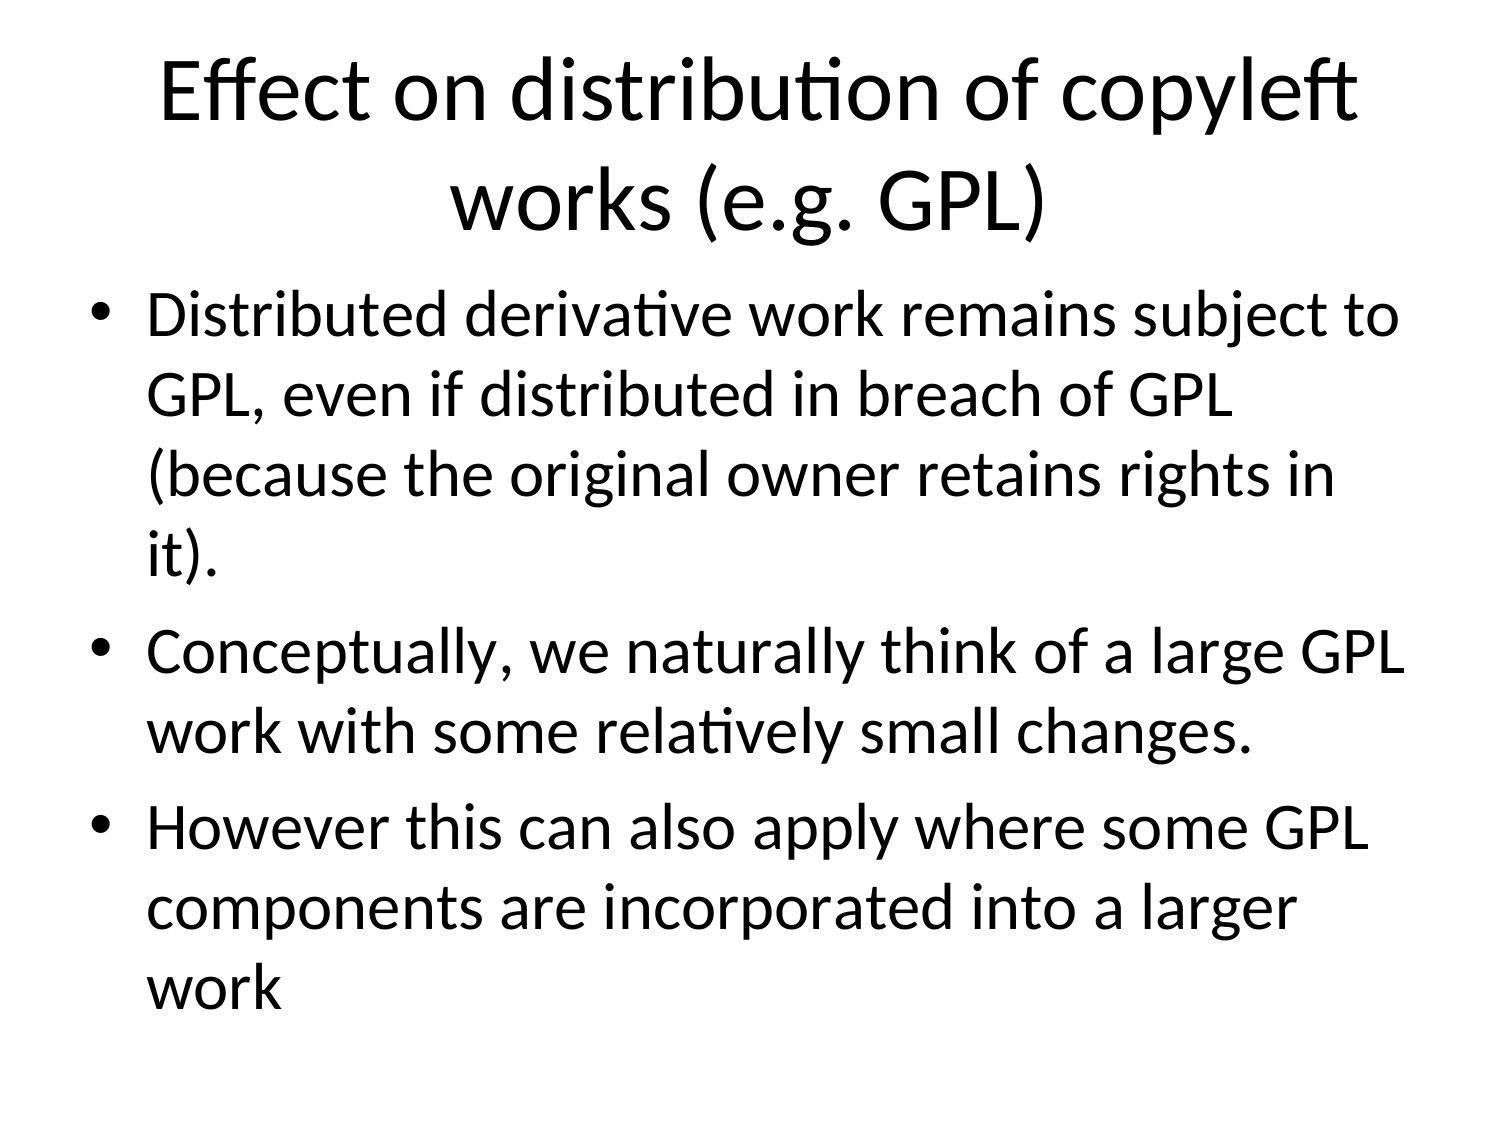

# Effect on distribution of copyleft works (e.g. GPL)
Distributed derivative work remains subject to GPL, even if distributed in breach of GPL (because the original owner retains rights in it).
Conceptually, we naturally think of a large GPL work with some relatively small changes.
However this can also apply where some GPL components are incorporated into a larger work